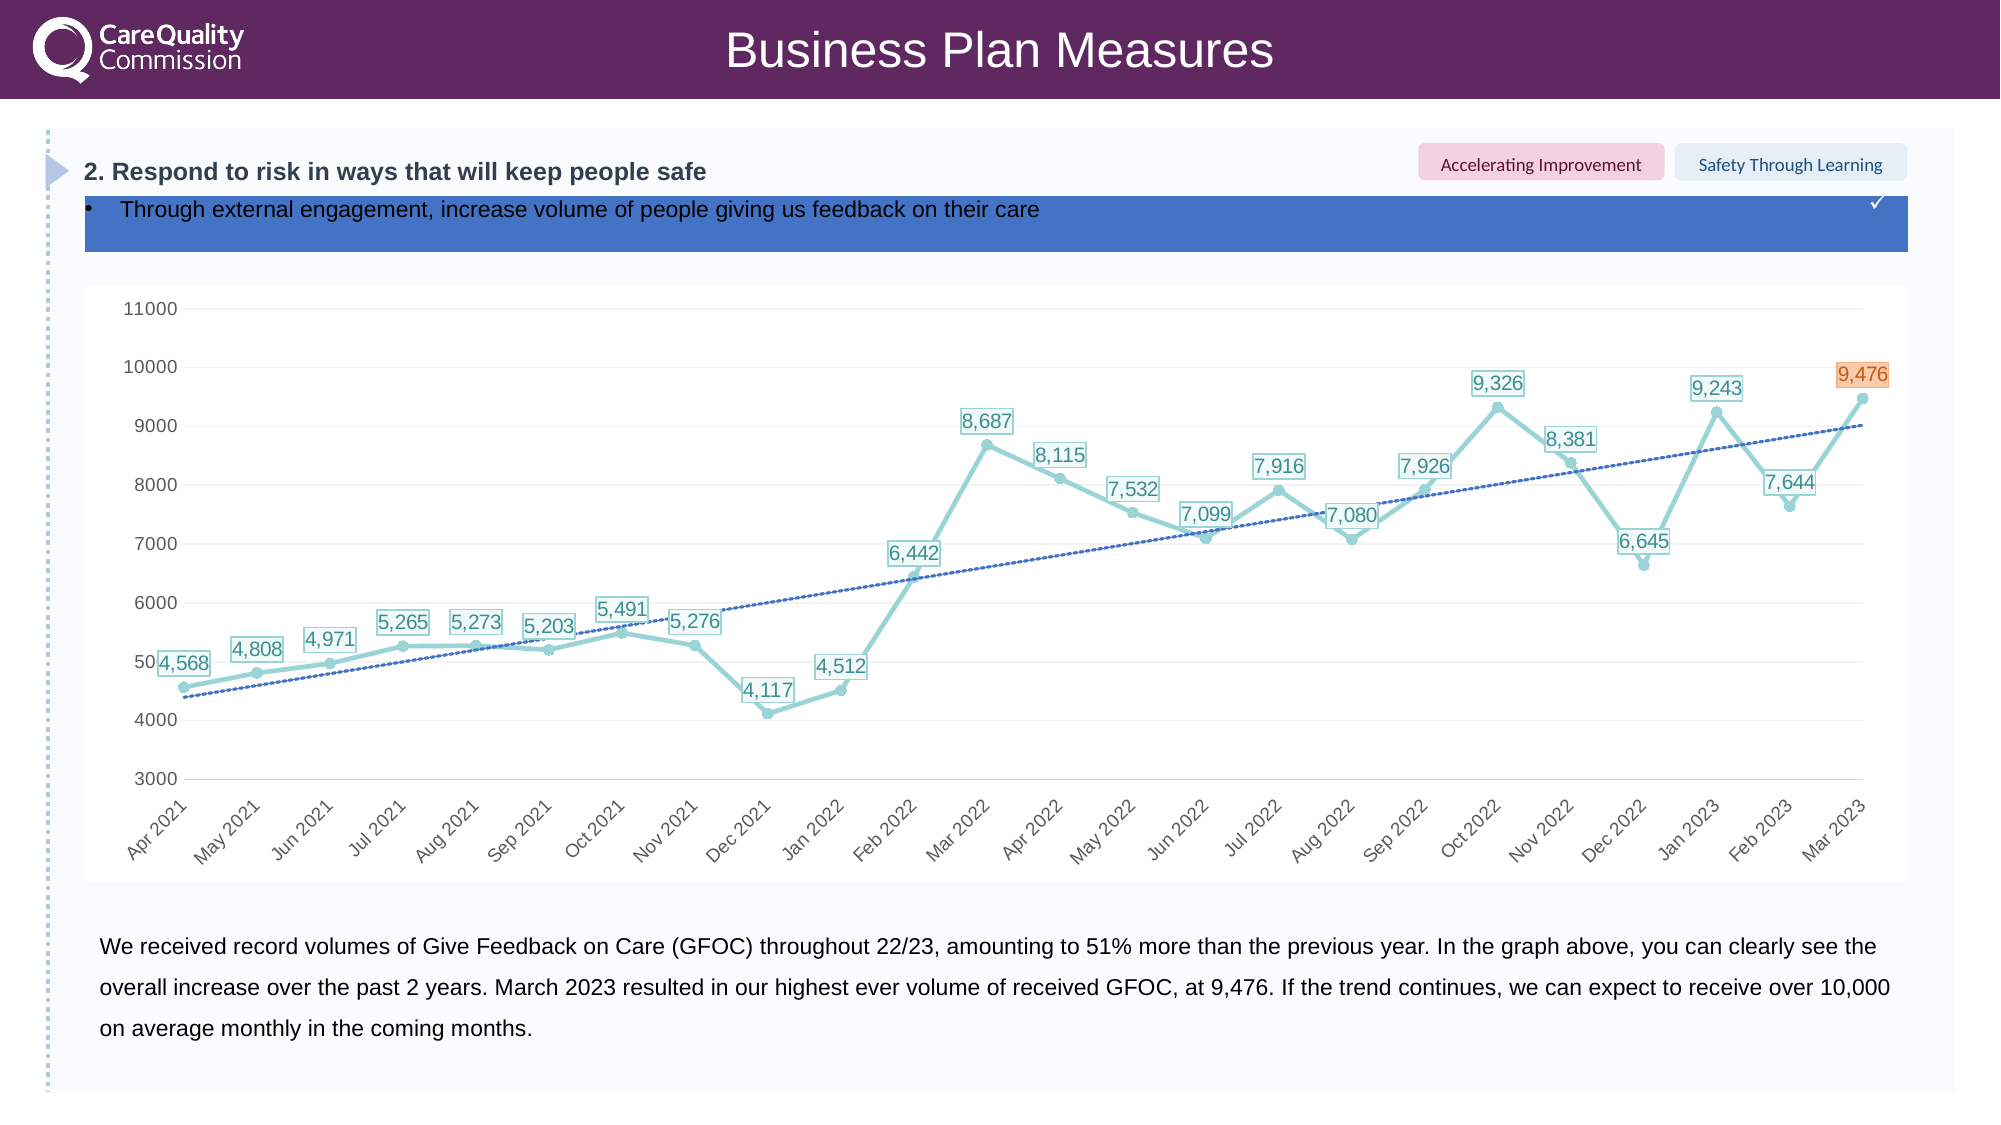

Business Plan Measures
Accelerating Improvement
Safety Through Learning
2. Respond to risk in ways that will keep people safe
| Through external engagement, increase volume of people giving us feedback on their care |  |
| --- | --- |
### Chart
| Category | Series1 |
|---|---|
| Apr 2021 | 4568.0 |
| May 2021 | 4808.0 |
| Jun 2021 | 4971.0 |
| Jul 2021 | 5265.0 |
| Aug 2021 | 5273.0 |
| Sep 2021 | 5203.0 |
| Oct 2021 | 5491.0 |
| Nov 2021 | 5276.0 |
| Dec 2021 | 4117.0 |
| Jan 2022 | 4512.0 |
| Feb 2022 | 6442.0 |
| Mar 2022 | 8687.0 |
| Apr 2022 | 8115.0 |
| May 2022 | 7532.0 |
| Jun 2022 | 7099.0 |
| Jul 2022 | 7916.0 |
| Aug 2022 | 7080.0 |
| Sep 2022 | 7926.0 |
| Oct 2022 | 9326.0 |
| Nov 2022 | 8381.0 |
| Dec 2022 | 6645.0 |
| Jan 2023 | 9243.0 |
| Feb 2023 | 7644.0 |
| Mar 2023 | 9476.0 |We received record volumes of Give Feedback on Care (GFOC) throughout 22/23, amounting to 51% more than the previous year. In the graph above, you can clearly see the overall increase over the past 2 years. March 2023 resulted in our highest ever volume of received GFOC, at 9,476. If the trend continues, we can expect to receive over 10,000 on average monthly in the coming months.